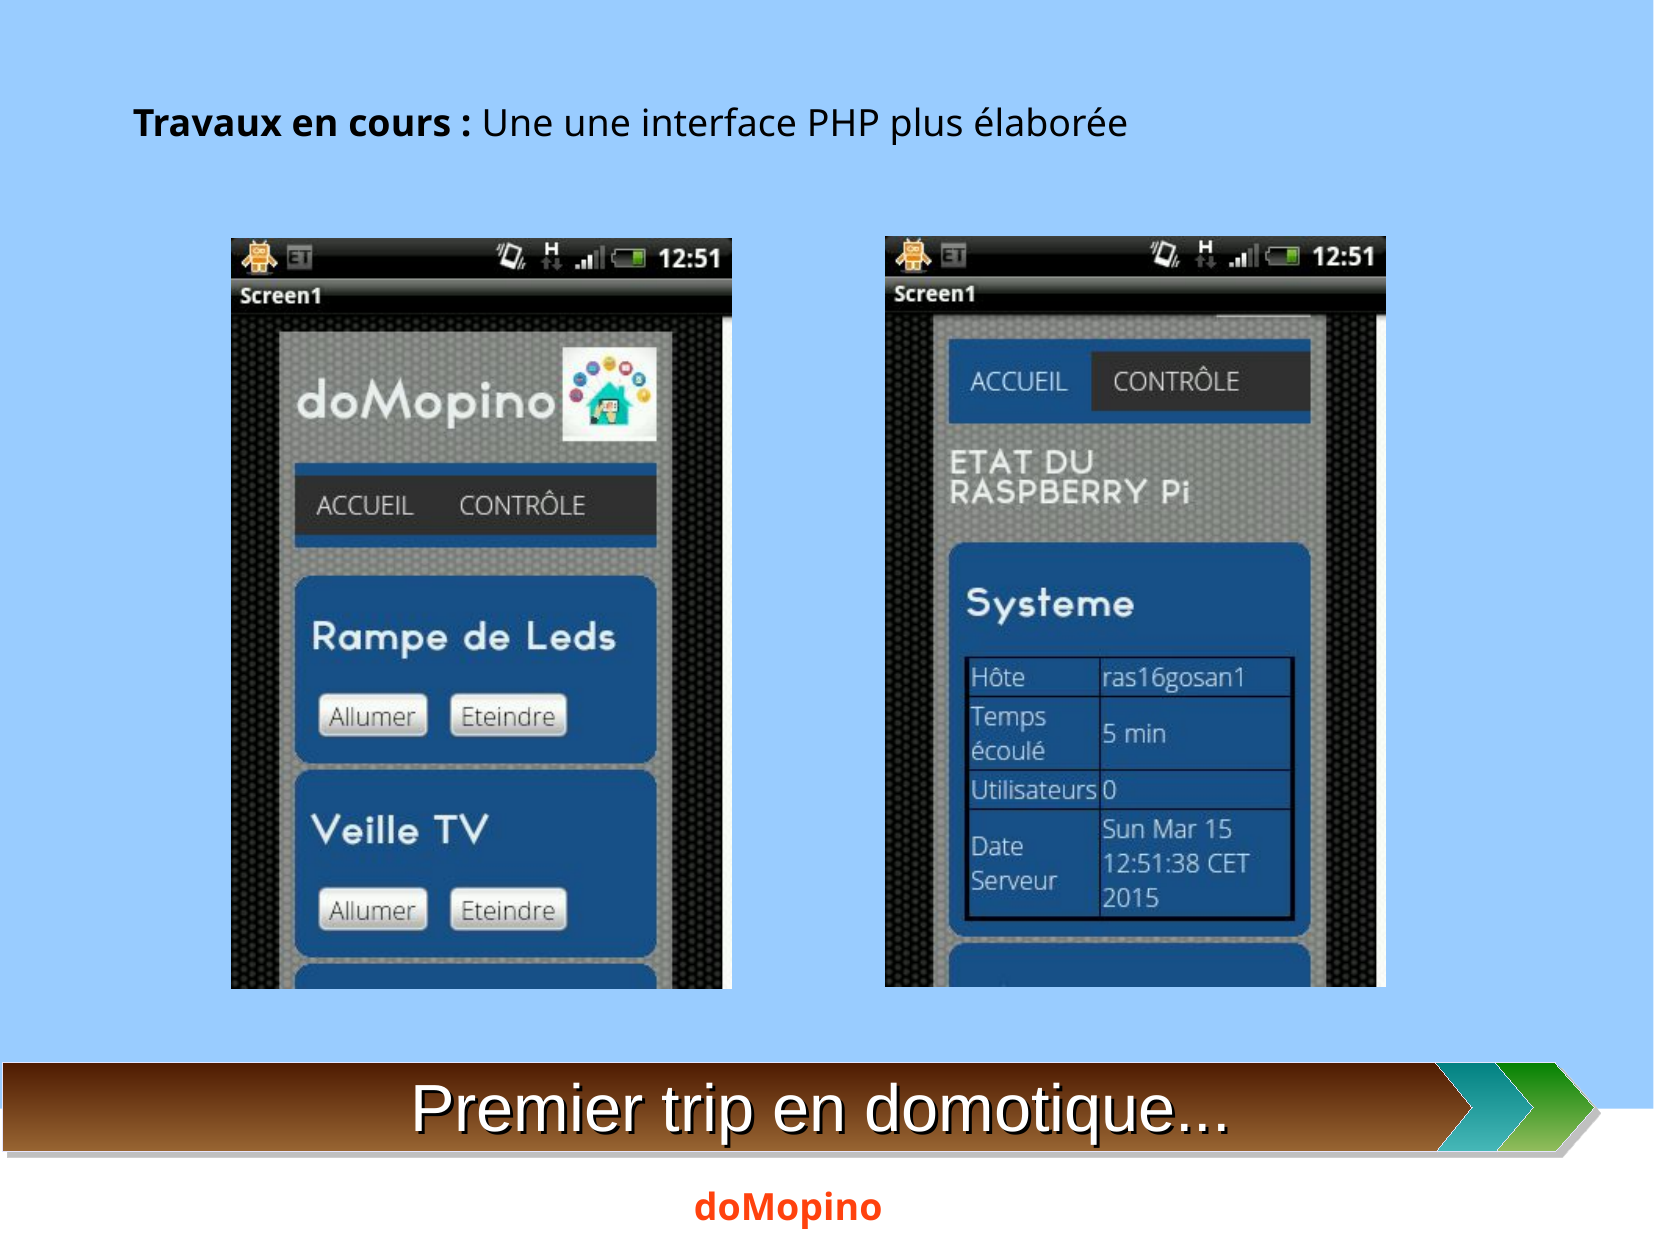

Travaux en cours : Une une interface PHP plus élaborée
# Premier trip en domotique...
doMopino